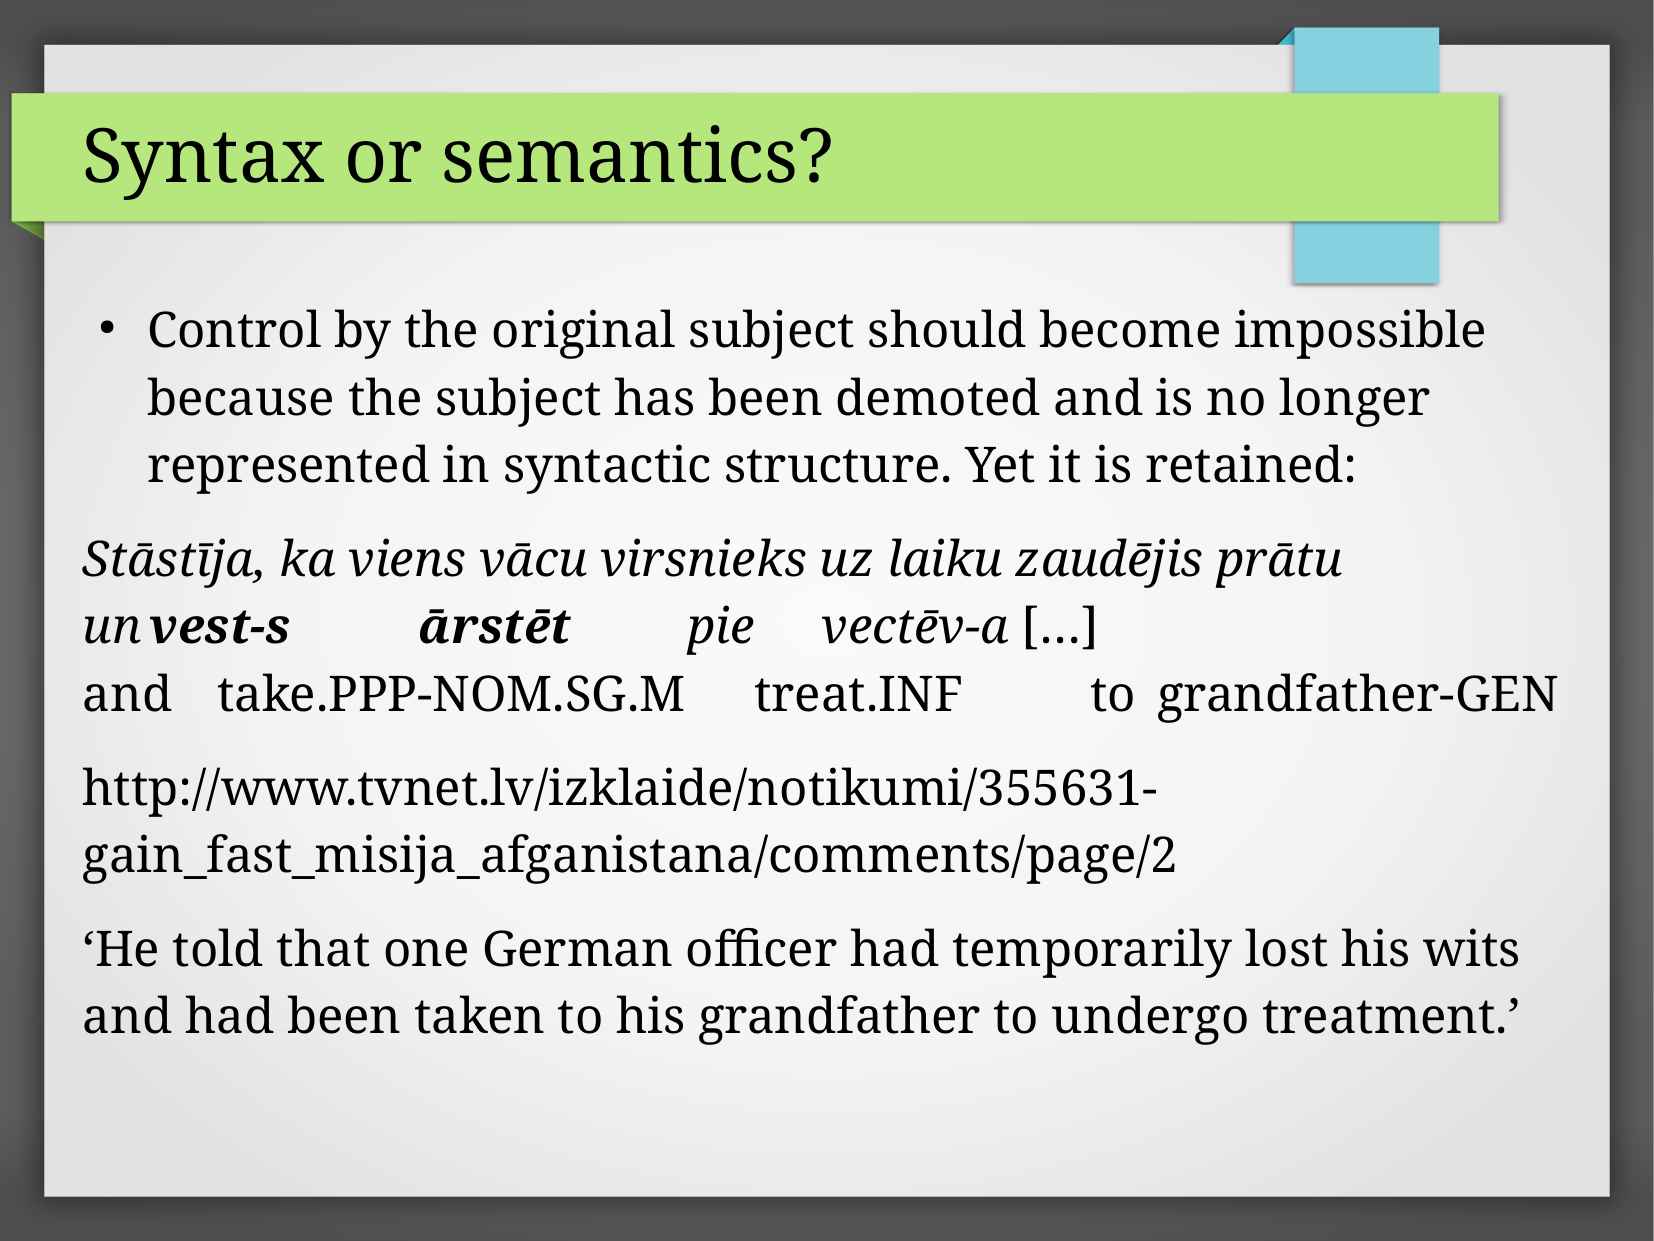

# Syntax or semantics?
Control by the original subject should become impossible because the subject has been demoted and is no longer represented in syntactic structure. Yet it is retained:
Stāstīja, ka viens vācu virsnieks uz laiku zaudējis prātu
un		vest-s						ārstēt		pie	vectēv-a […]
and	take.PPP-NOM.SG.M 	treat.INF		to	grandfather-GEN
http://www.tvnet.lv/izklaide/notikumi/355631-	gain_fast_misija_afganistana/comments/page/2
‘He told that one German officer had temporarily lost his wits and had been taken to his grandfather to undergo treatment.’